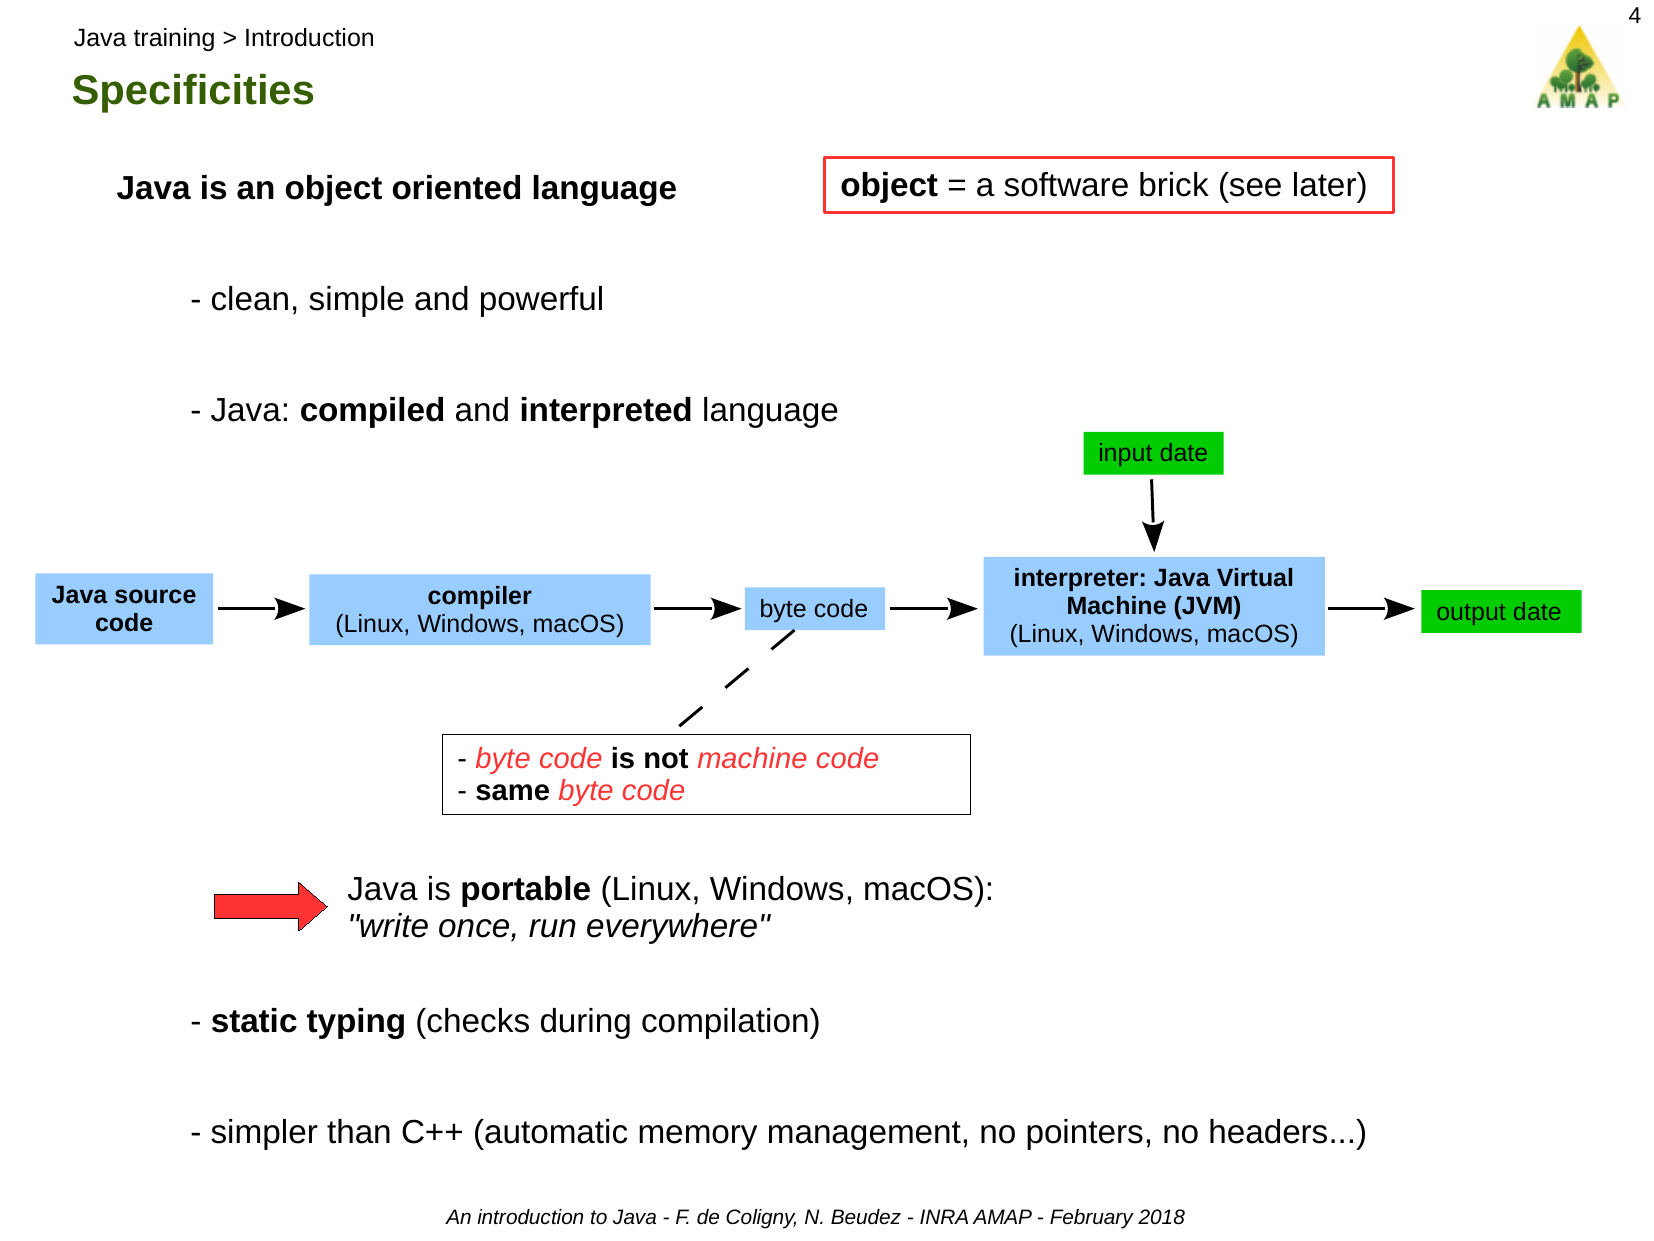

4
Java training > Introduction
Specificities
Java is an object oriented language
	- clean, simple and powerful
	- Java: compiled and interpreted language
	- static typing (checks during compilation)
	- simpler than C++ (automatic memory management, no pointers, no headers...)
object = a software brick (see later)
input date
interpreter: Java Virtual Machine (JVM)
(Linux, Windows, macOS)
Java source code
compiler
(Linux, Windows, macOS)
byte code
output date
- byte code is not machine code
- same byte code
Java is portable (Linux, Windows, macOS): "write once, run everywhere"